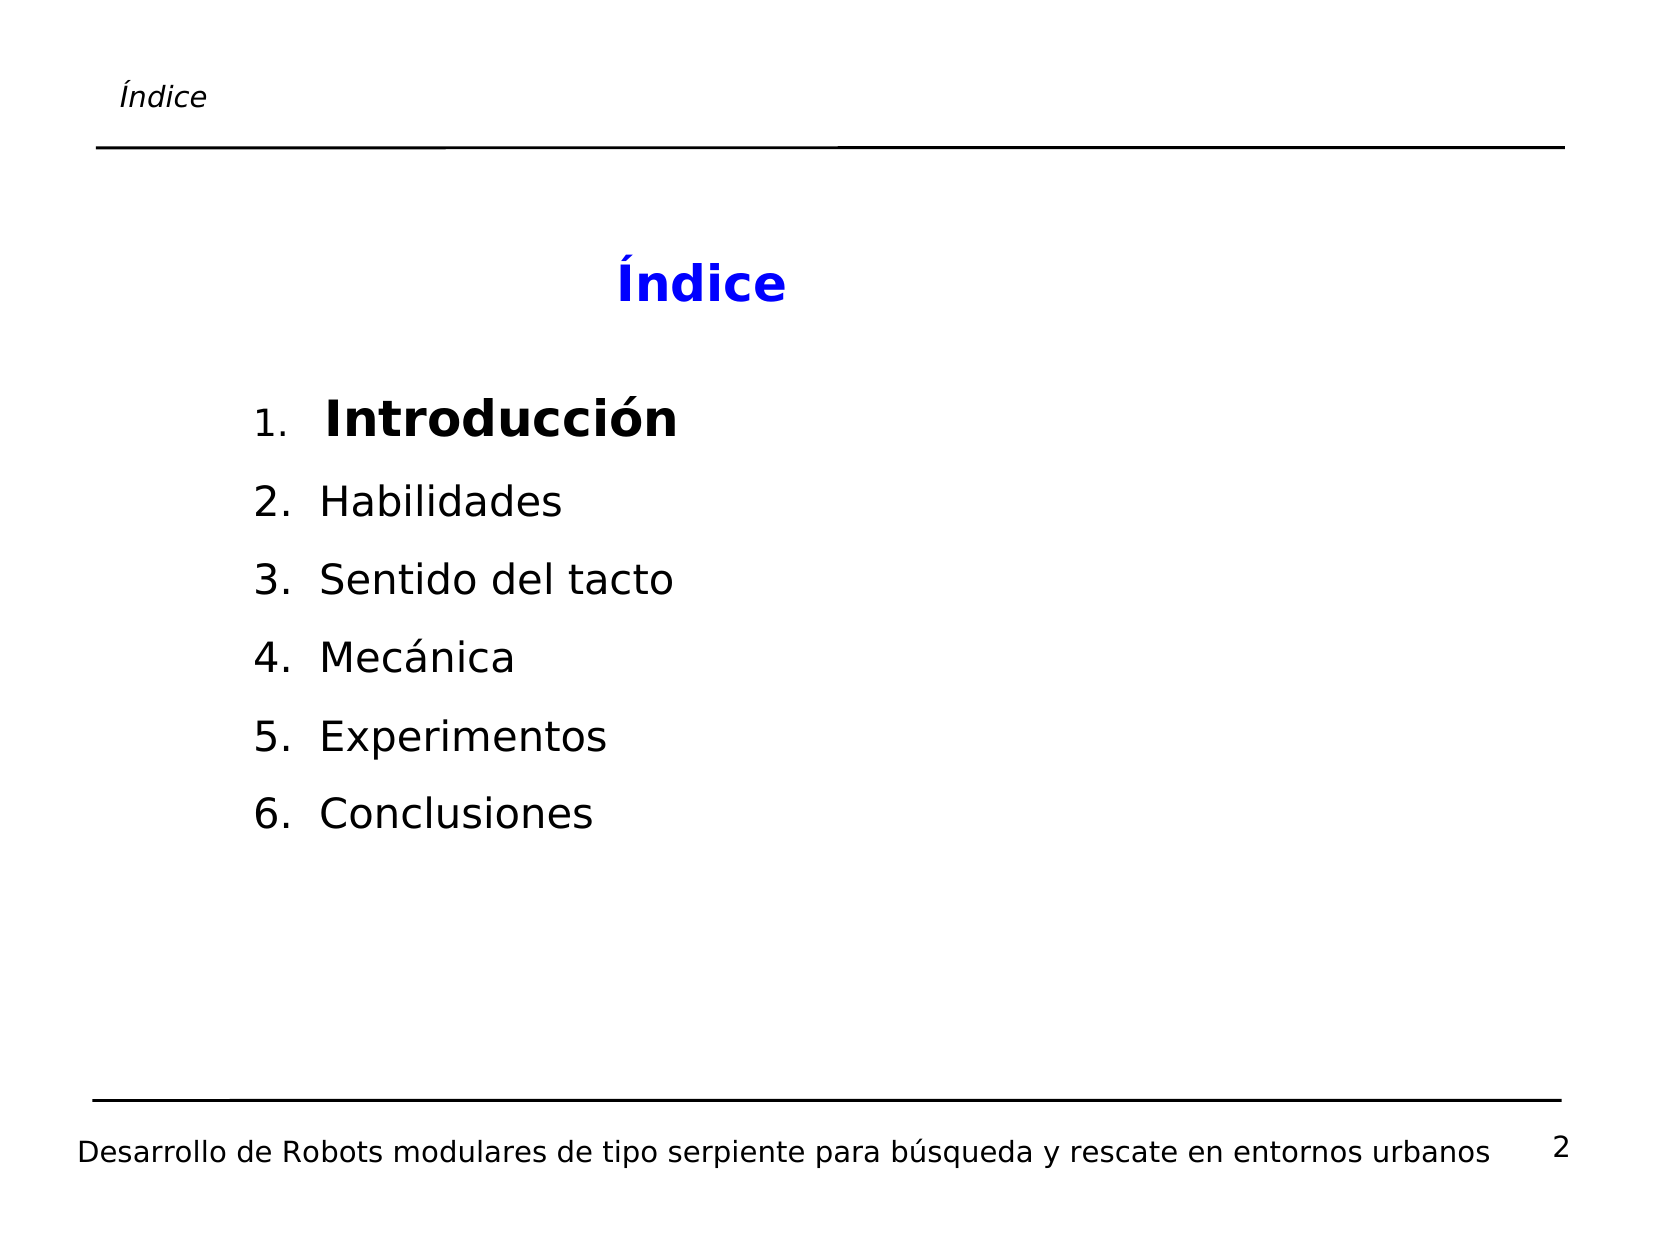

Índice
Índice
 Introducción
 Habilidades
 Sentido del tacto
 Mecánica
 Experimentos
 Conclusiones
Desarrollo de Robots modulares de tipo serpiente para búsqueda y rescate en entornos urbanos
2